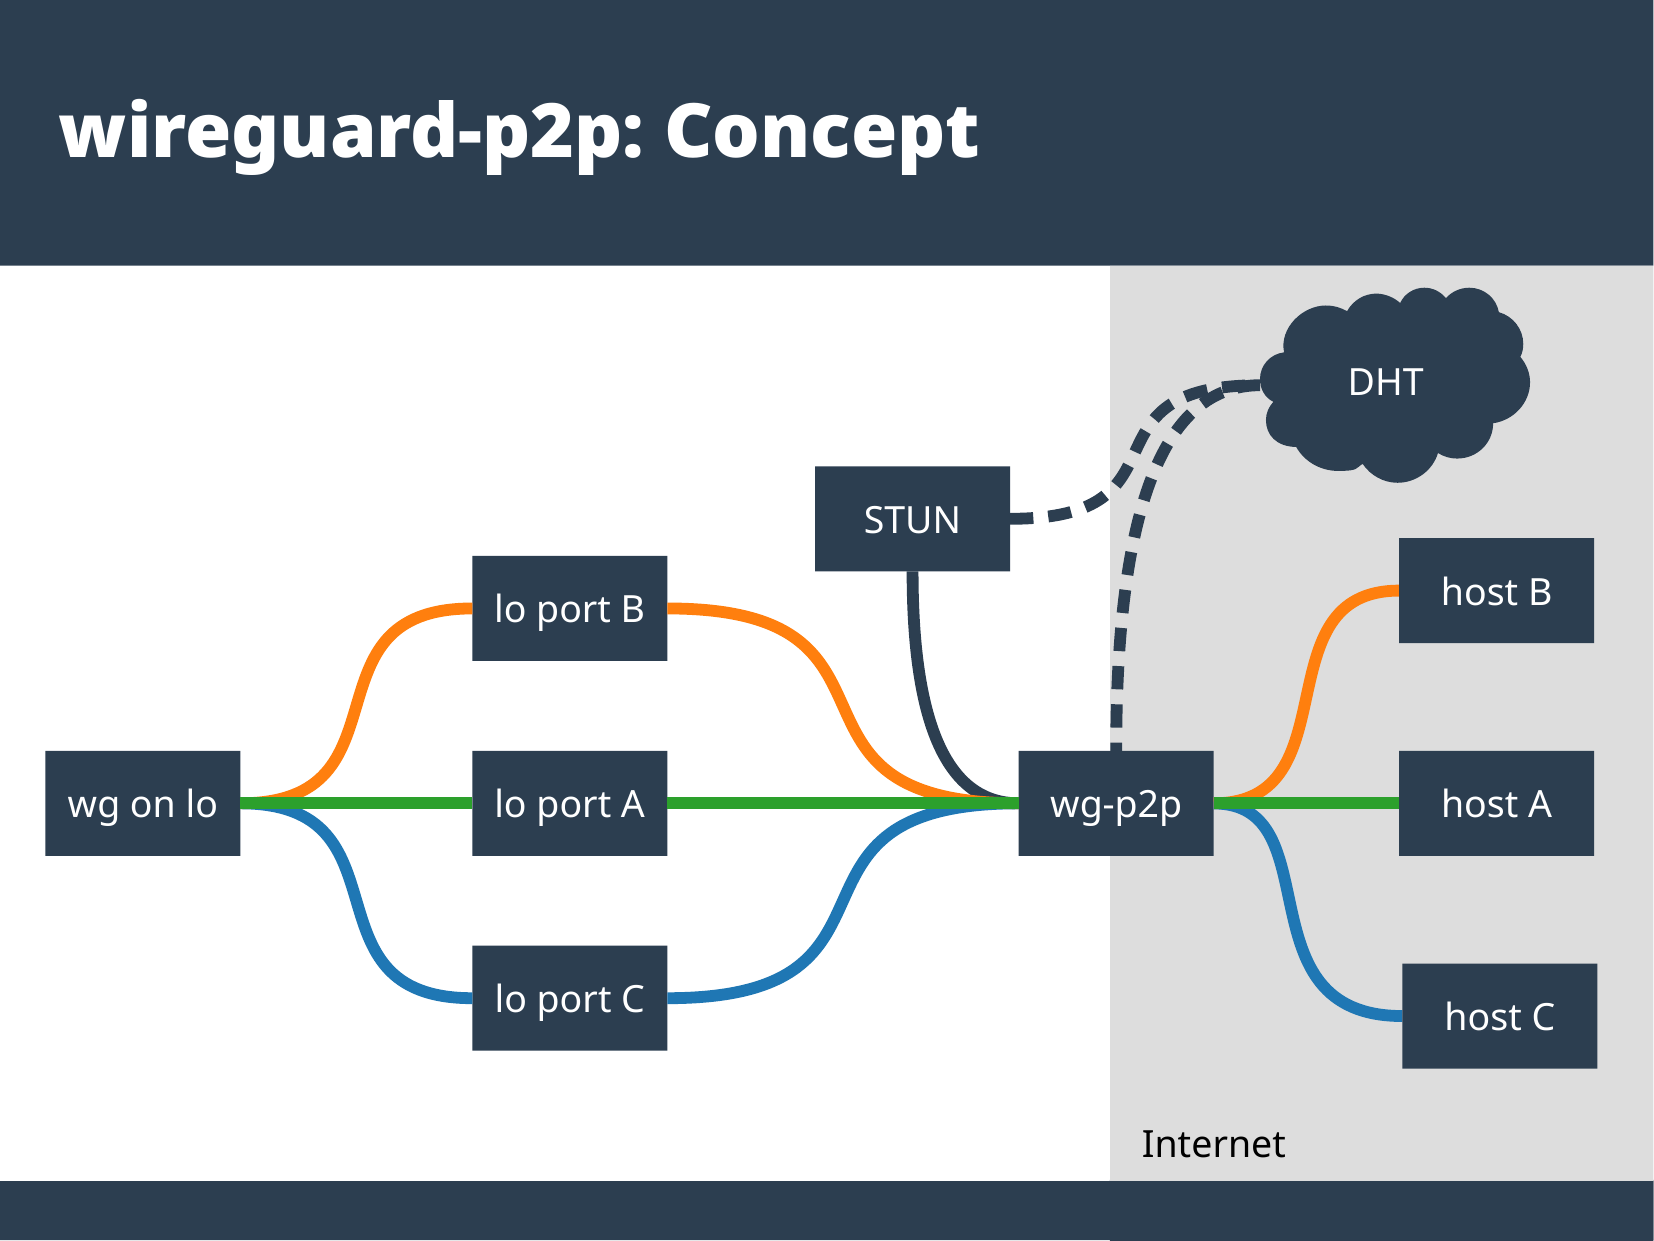

# wireguard-p2p: Concept
DHT
STUN
host B
lo port B
wg on lo
lo port A
wg-p2p
host A
lo port C
host C
Internet
6